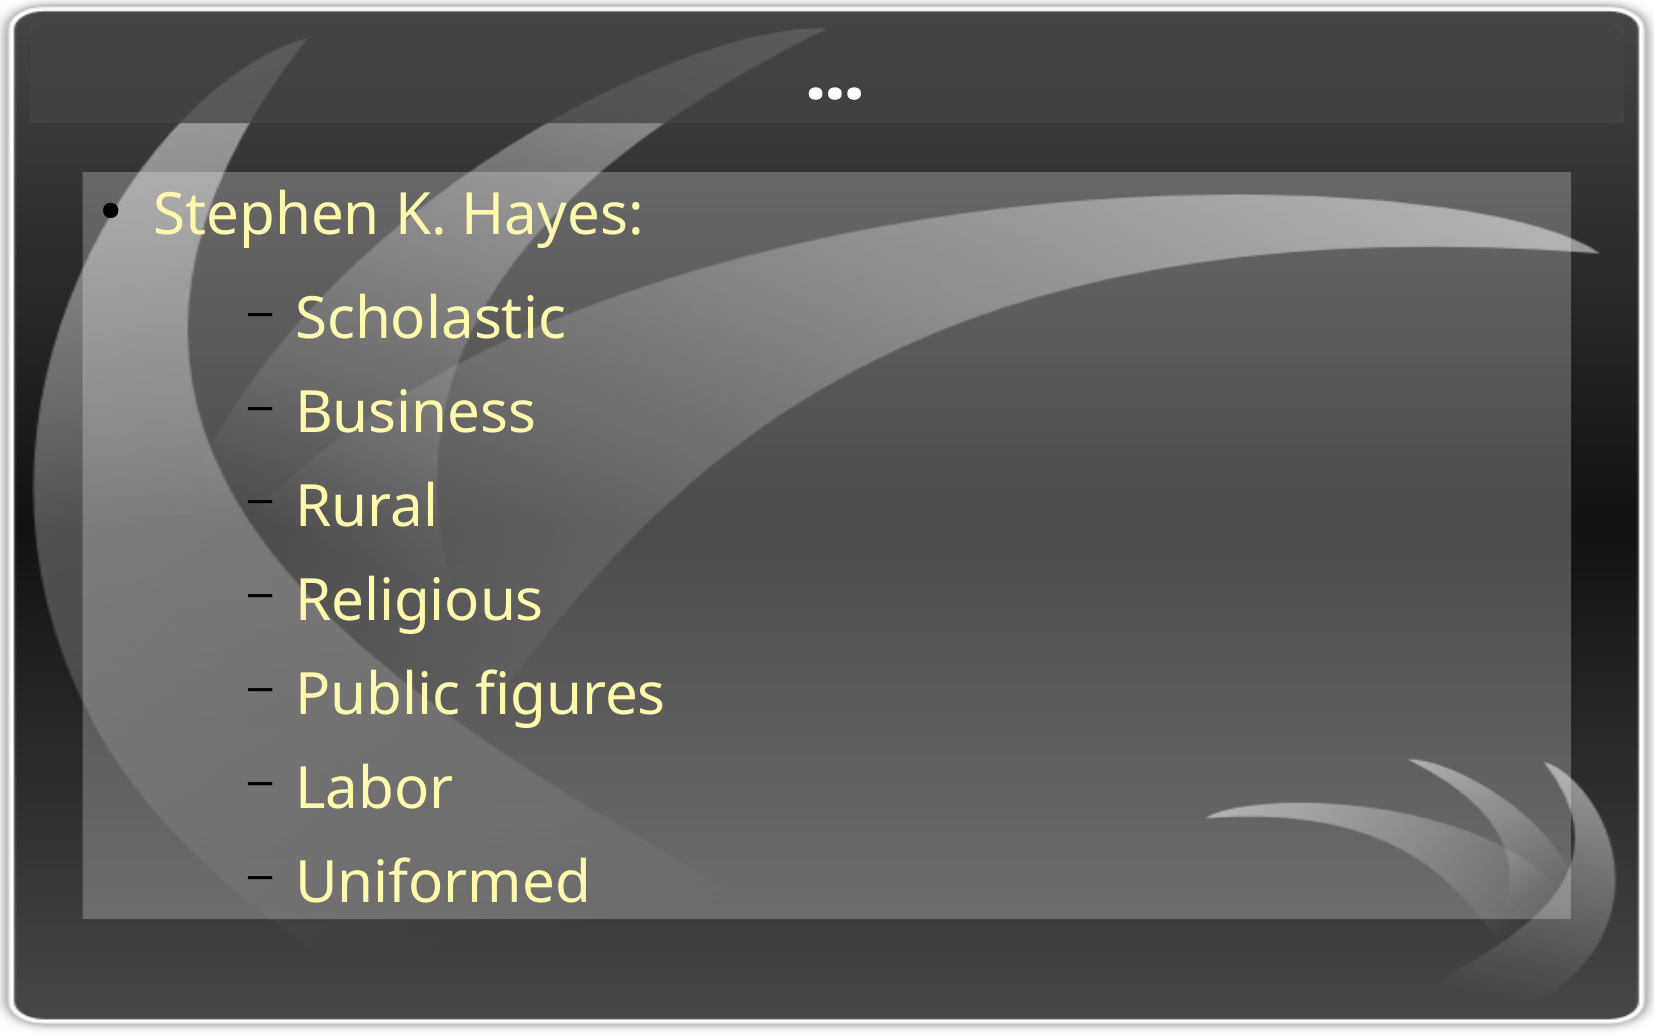

# …
Stephen K. Hayes:
Scholastic
Business
Rural
Religious
Public figures
Labor
Uniformed